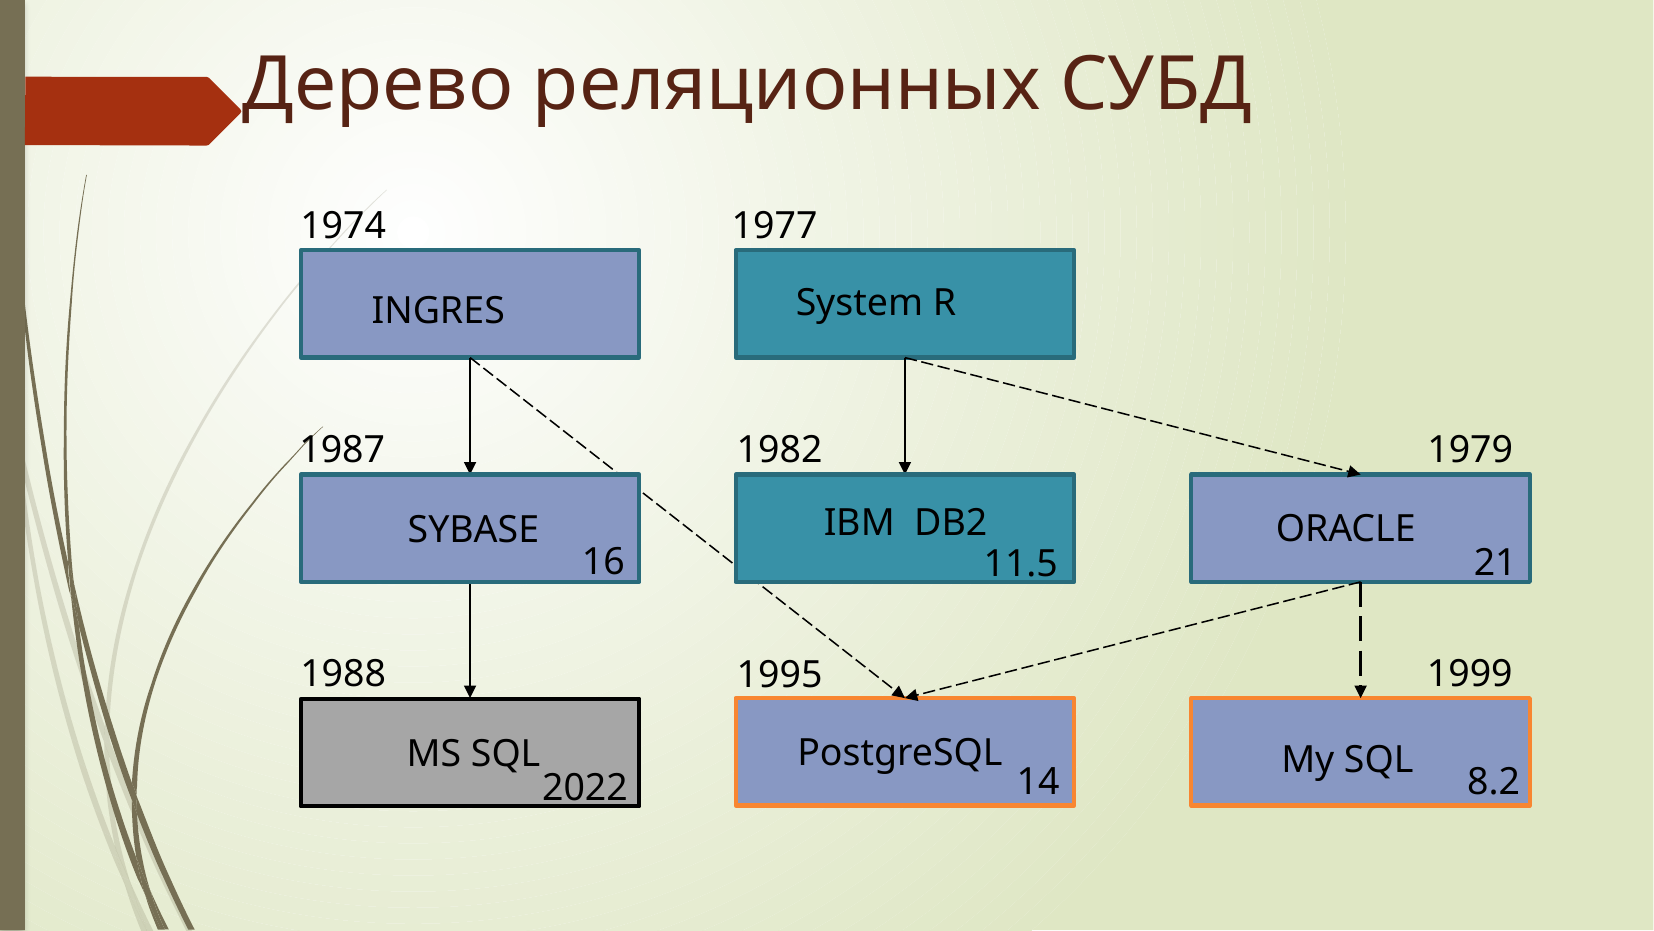

# Дерево реляционных СУБД
1974
1977
System R
INGRES
1987
1982
1979
IBM DB2
ORACLE
SYBASE
16
21
11.5
1999
1988
1995
PostgreSQL
MS SQL
My SQL
8.2
14
2022